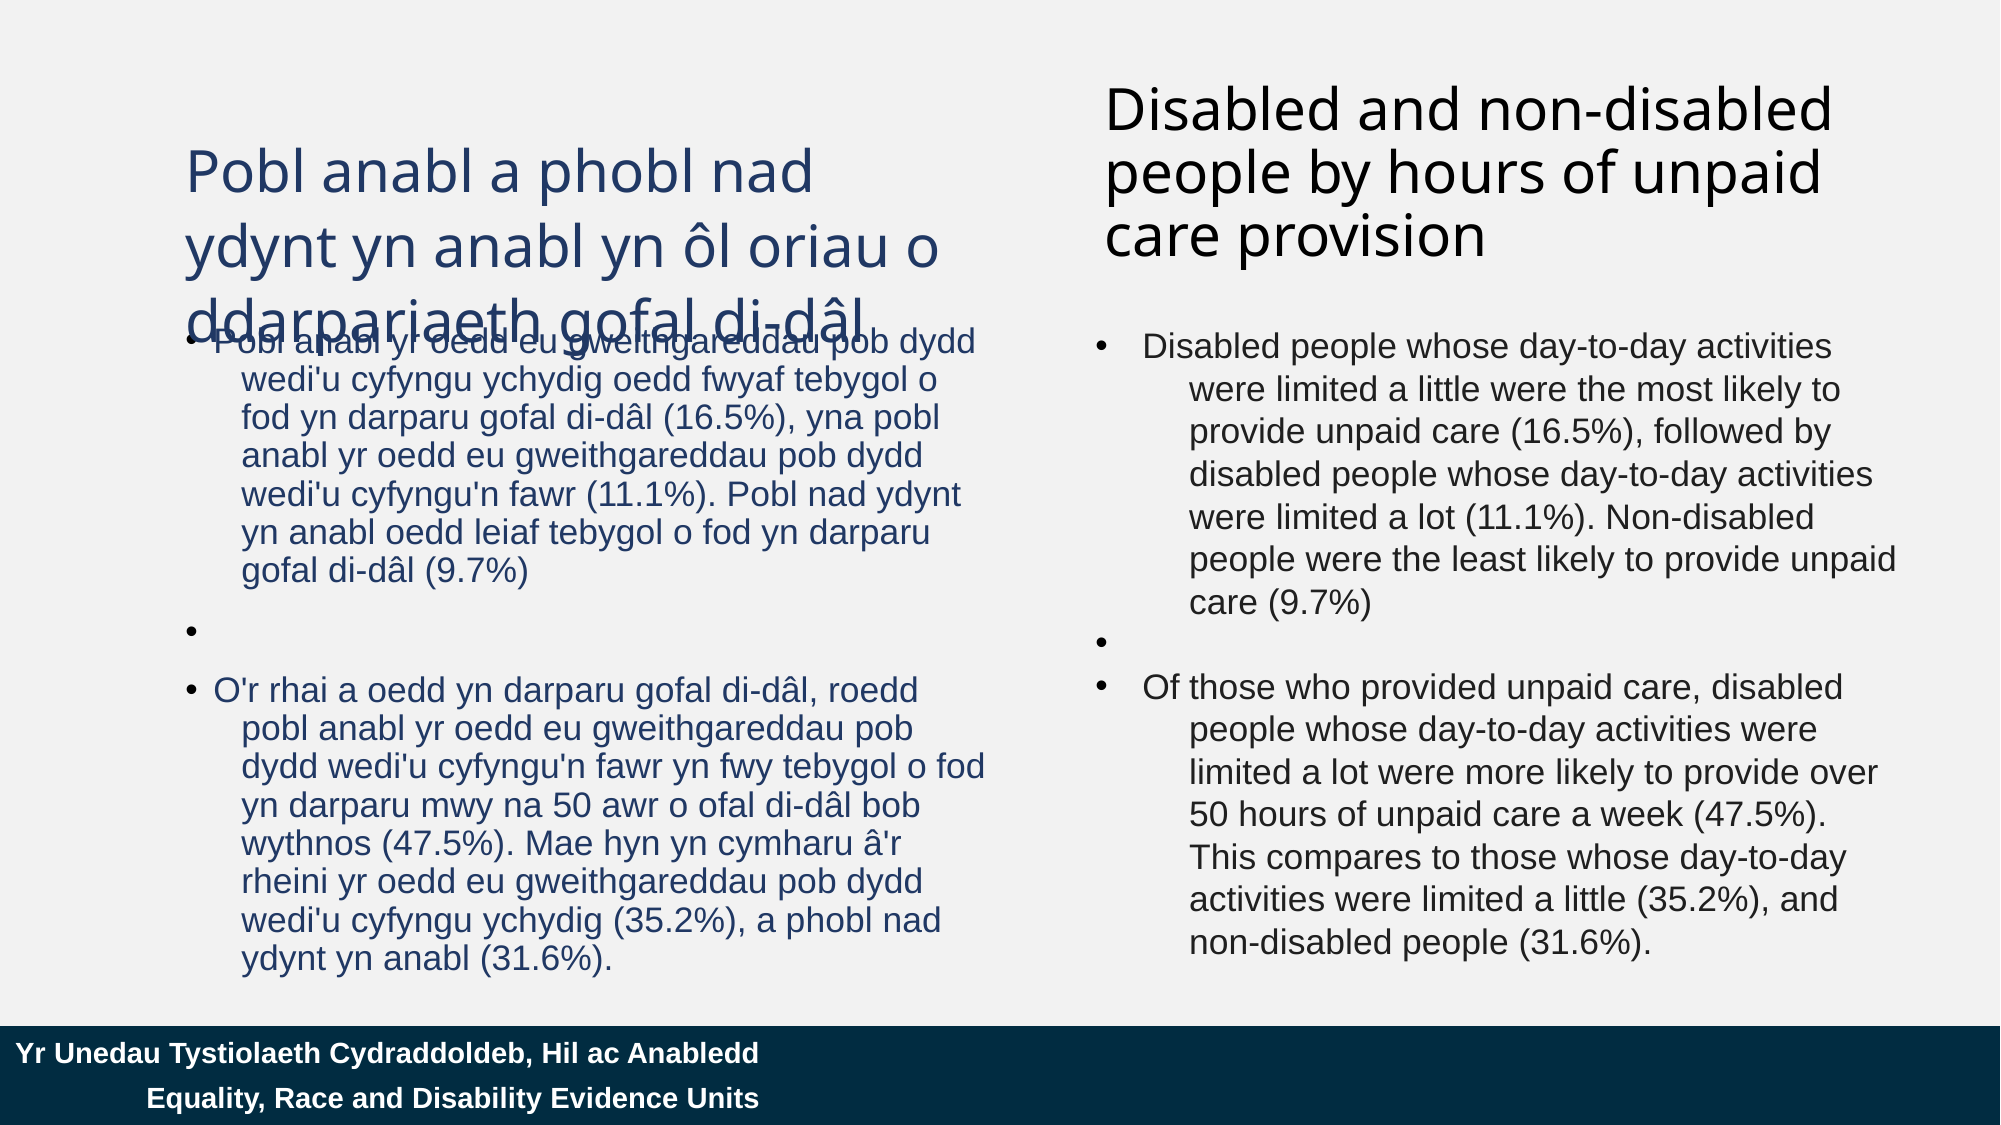

Disabled and non-disabled people by hours of unpaid care provision
Pobl anabl a phobl nad ydynt yn anabl yn ôl oriau o ddarpariaeth gofal di-dâl
# Pobl anabl yr oedd eu gweithgareddau pob dydd wedi'u cyfyngu ychydig oedd fwyaf tebygol o fod yn darparu gofal di-dâl (16.5%), yna pobl anabl yr oedd eu gweithgareddau pob dydd wedi'u cyfyngu'n fawr (11.1%). Pobl nad ydynt yn anabl oedd leiaf tebygol o fod yn darparu gofal di-dâl (9.7%)
O'r rhai a oedd yn darparu gofal di-dâl, roedd pobl anabl yr oedd eu gweithgareddau pob dydd wedi'u cyfyngu'n fawr yn fwy tebygol o fod yn darparu mwy na 50 awr o ofal di-dâl bob wythnos (47.5%). Mae hyn yn cymharu â'r rheini yr oedd eu gweithgareddau pob dydd wedi'u cyfyngu ychydig (35.2%), a phobl nad ydynt yn anabl (31.6%).
Disabled people whose day-to-day activities were limited a little were the most likely to provide unpaid care (16.5%), followed by disabled people whose day-to-day activities were limited a lot (11.1%). Non-disabled people were the least likely to provide unpaid care (9.7%)
Of those who provided unpaid care, disabled people whose day-to-day activities were limited a lot were more likely to provide over 50 hours of unpaid care a week (47.5%). This compares to those whose day-to-day activities were limited a little (35.2%), and non-disabled people (31.6%).
Yr Unedau Tystiolaeth Cydraddoldeb, Hil ac Anabledd
Equality, Race and Disability Evidence Units